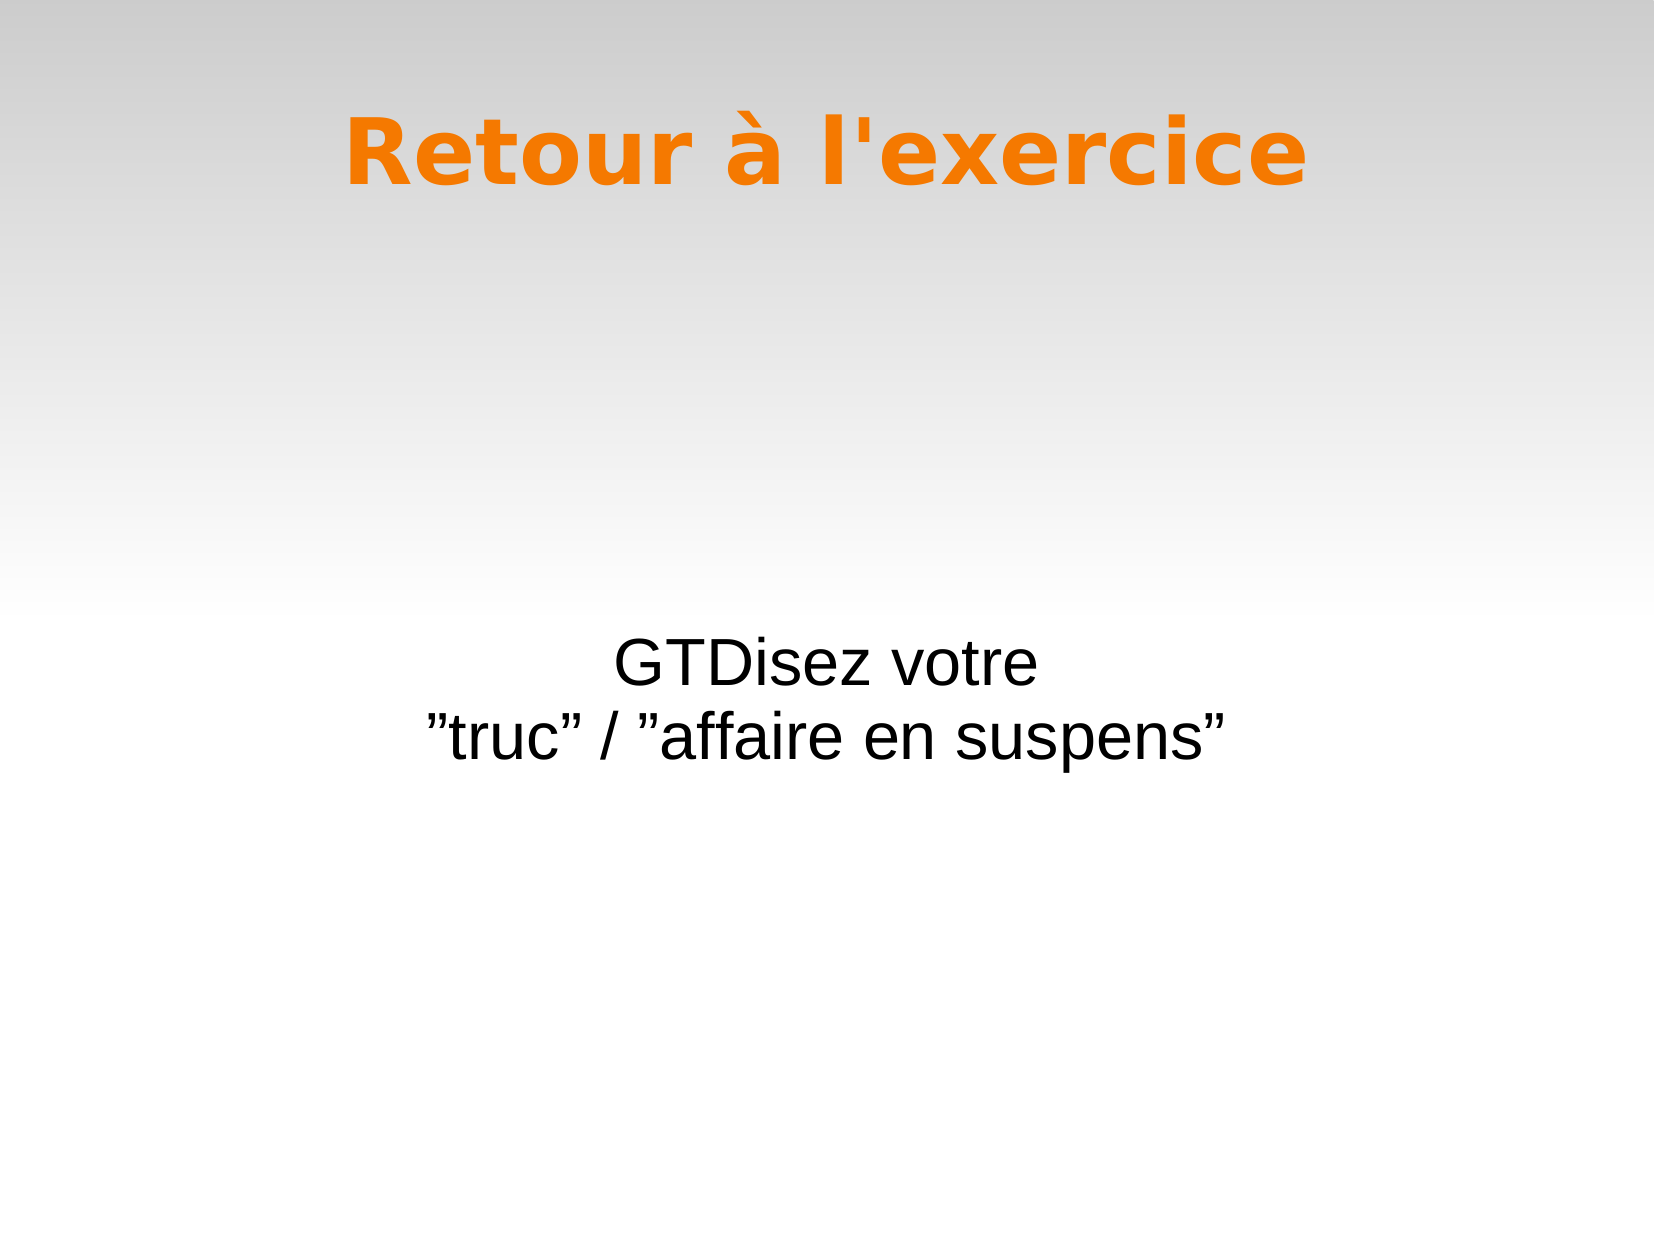

# Retour à l'exercice
GTDisez votre
”truc” / ”affaire en suspens”